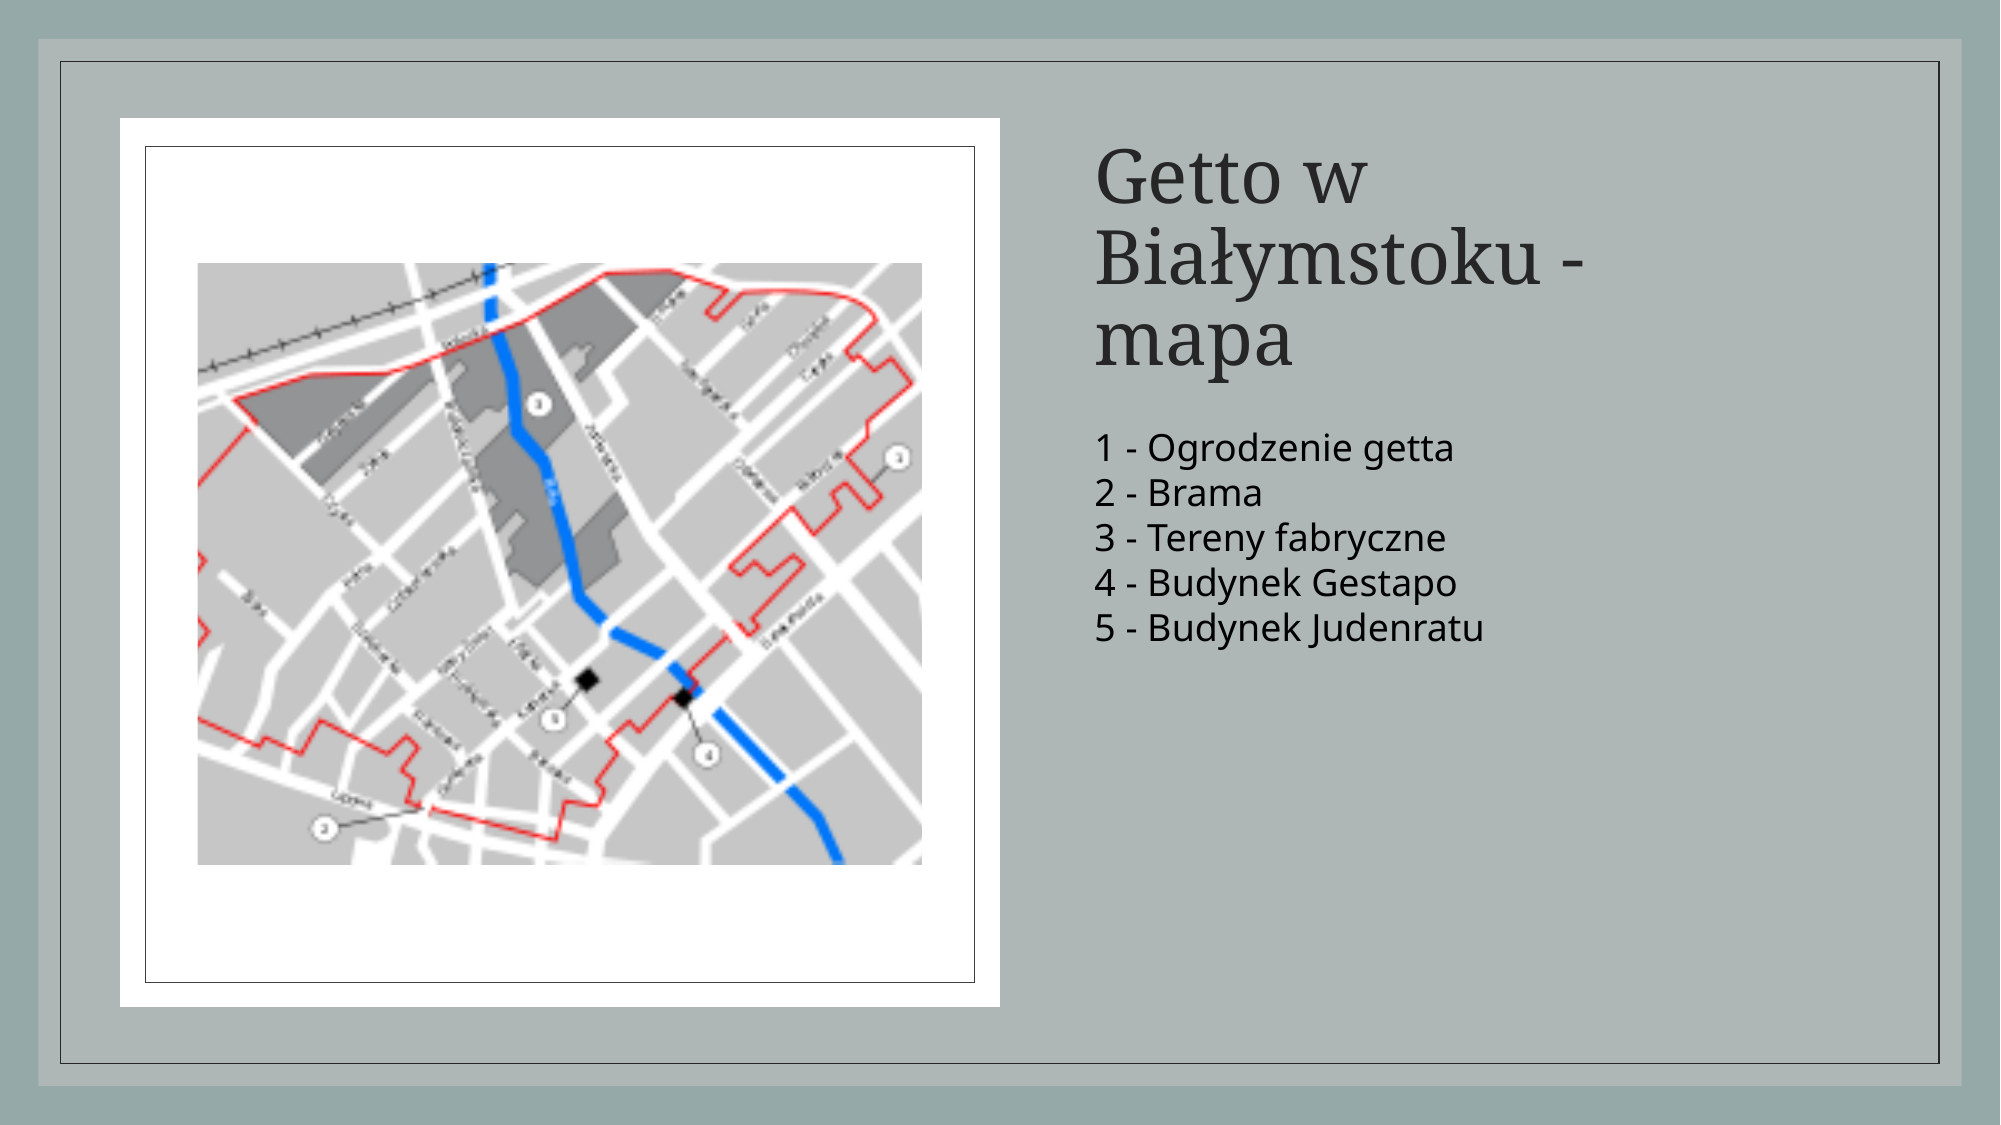

# Getto w Białymstoku - mapa
1 - Ogrodzenie getta
2 - Brama
3 - Tereny fabryczne
4 - Budynek Gestapo
5 - Budynek Judenratu